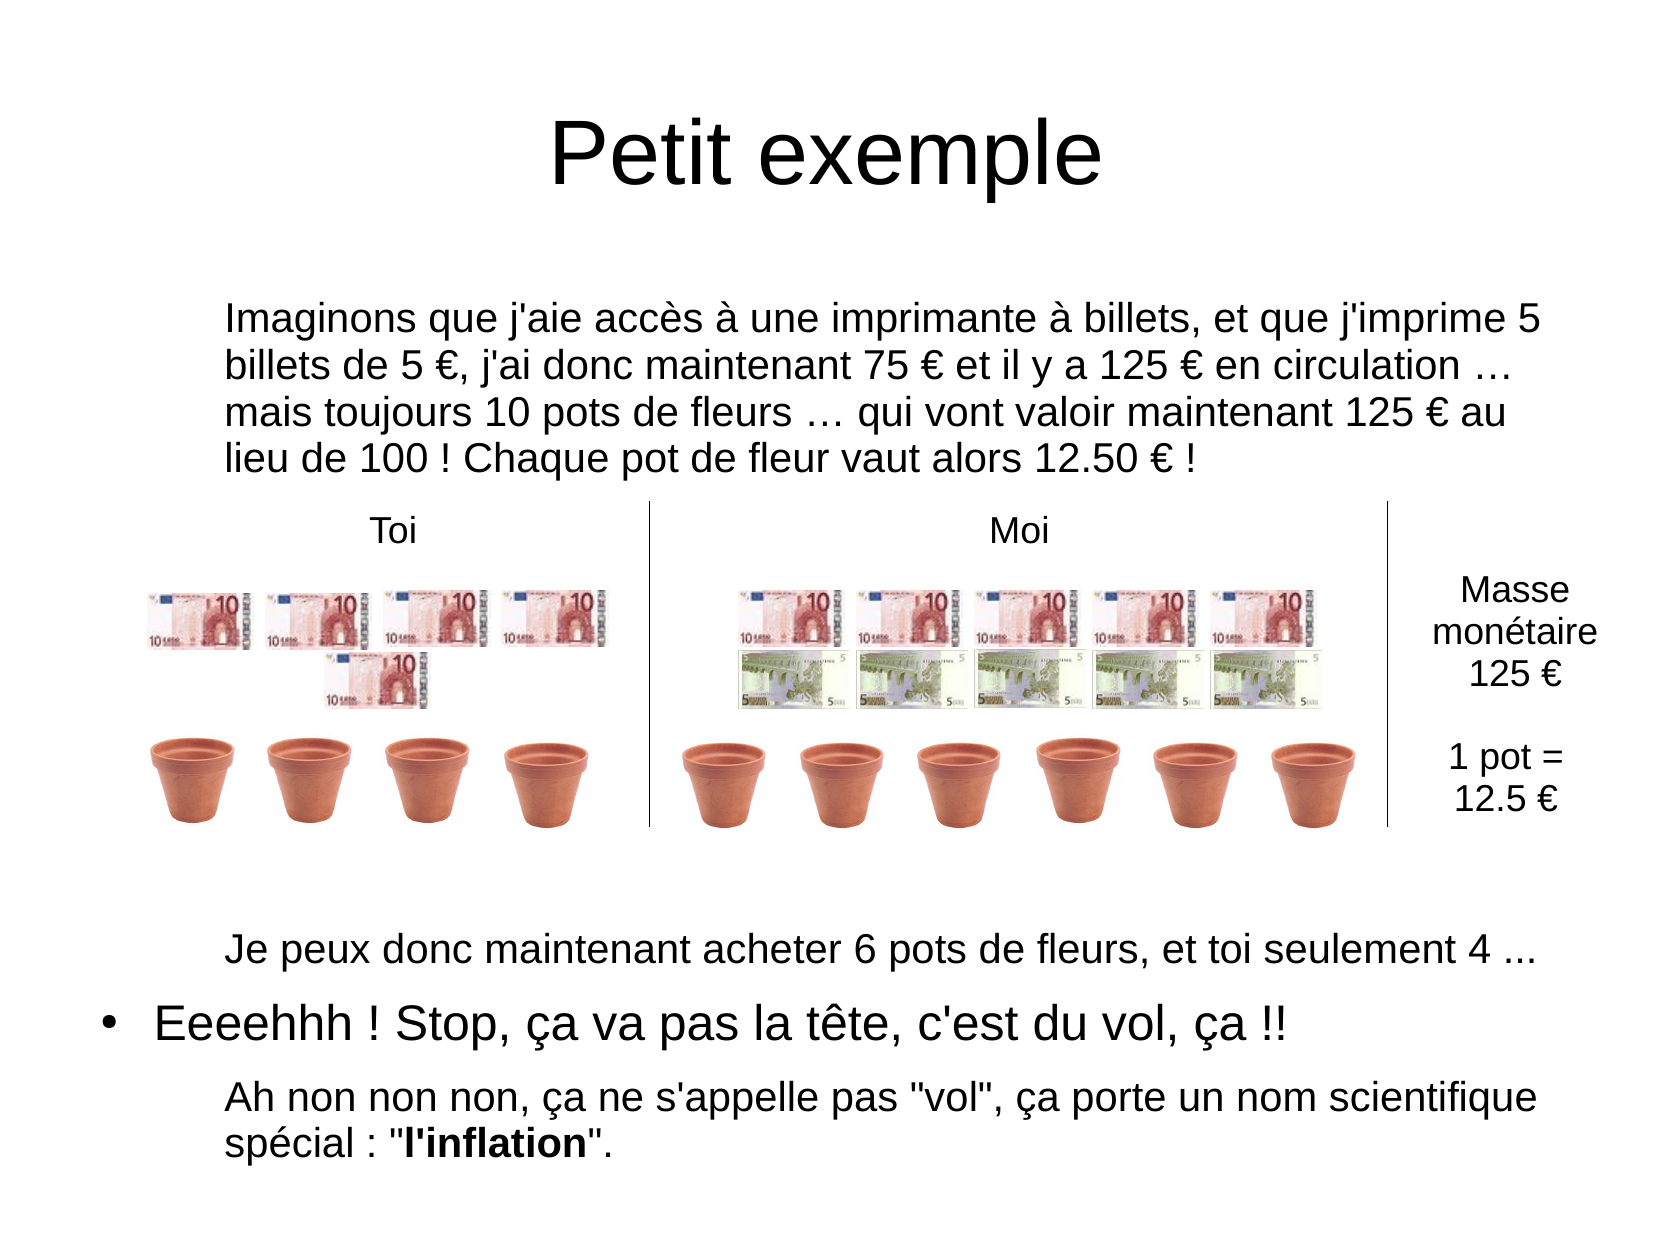

# Petit exemple
Imaginons que j'aie accès à une imprimante à billets, et que j'imprime 5 billets de 5 €, j'ai donc maintenant 75 € et il y a 125 € en circulation … mais toujours 10 pots de fleurs … qui vont valoir maintenant 125 € au lieu de 100 ! Chaque pot de fleur vaut alors 12.50 € !
Je peux donc maintenant acheter 6 pots de fleurs, et toi seulement 4 ...
Eeeehhh ! Stop, ça va pas la tête, c'est du vol, ça !!
Ah non non non, ça ne s'appelle pas "vol", ça porte un nom scientifique spécial : "l'inflation".
Toi
Moi
Masse
monétaire
125 €
1 pot =
12.5 €